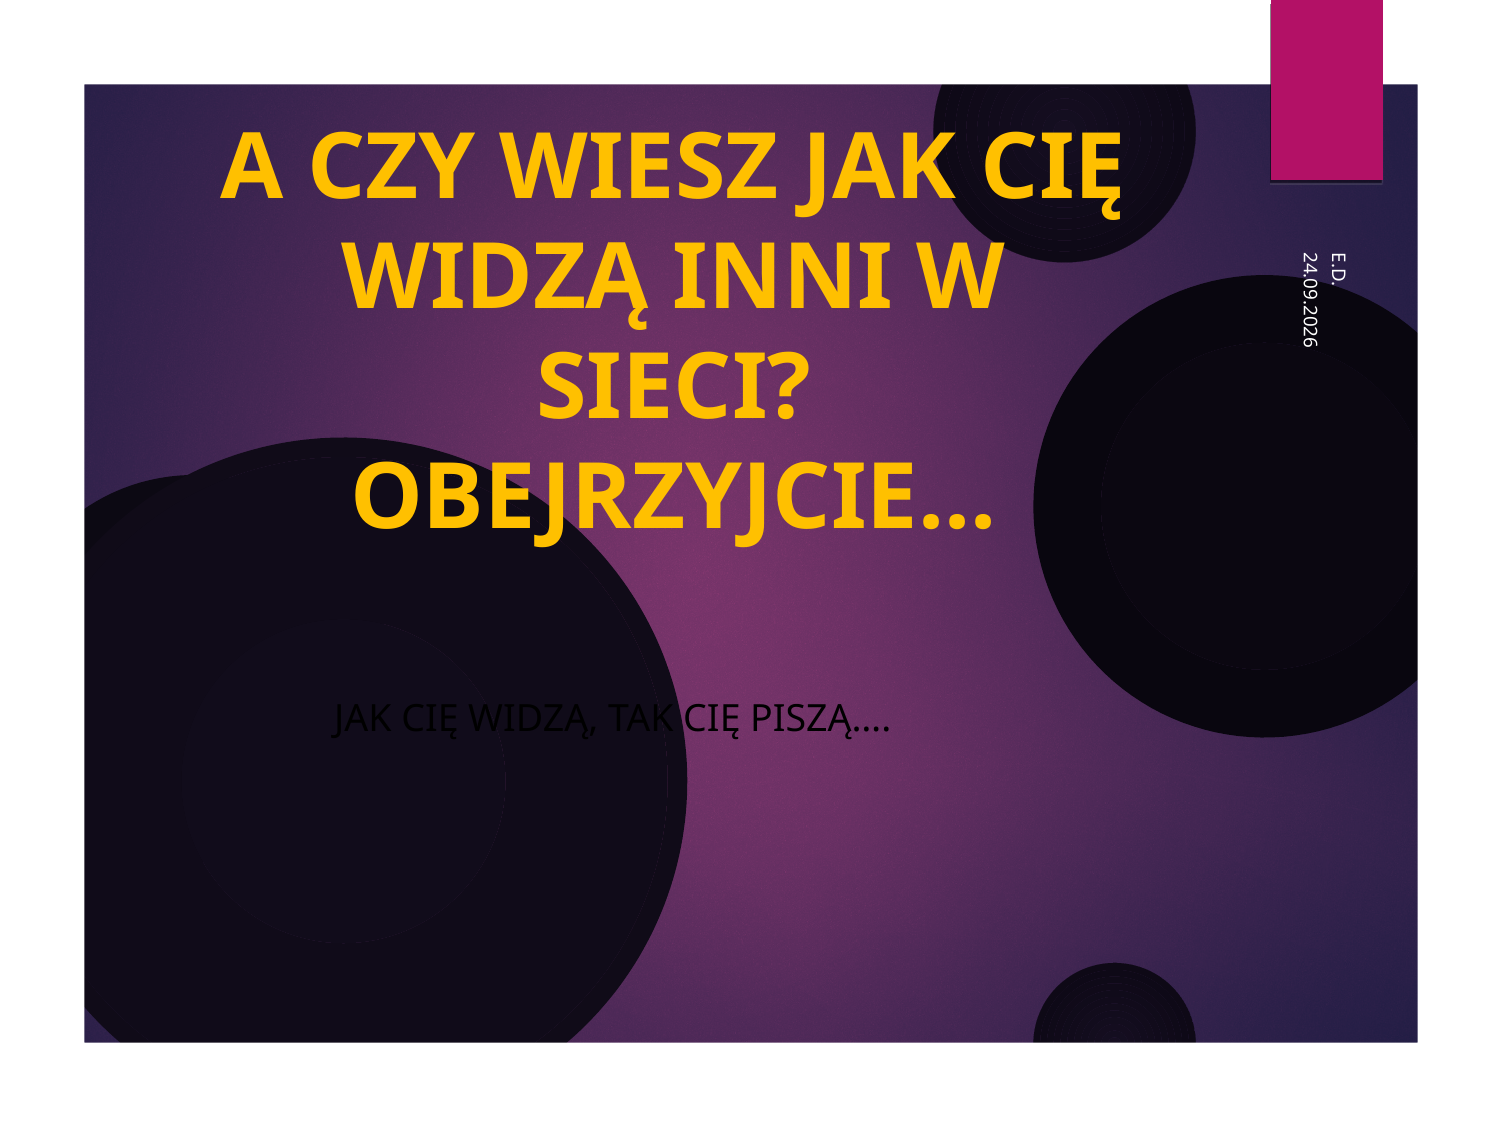

# A CZY WIESZ JAK CIĘ WIDZĄ INNI W SIECI? OBEJRZYJCIE...
E.D.
JAK CIĘ WIDZĄ, TAK CIĘ PISZĄ….